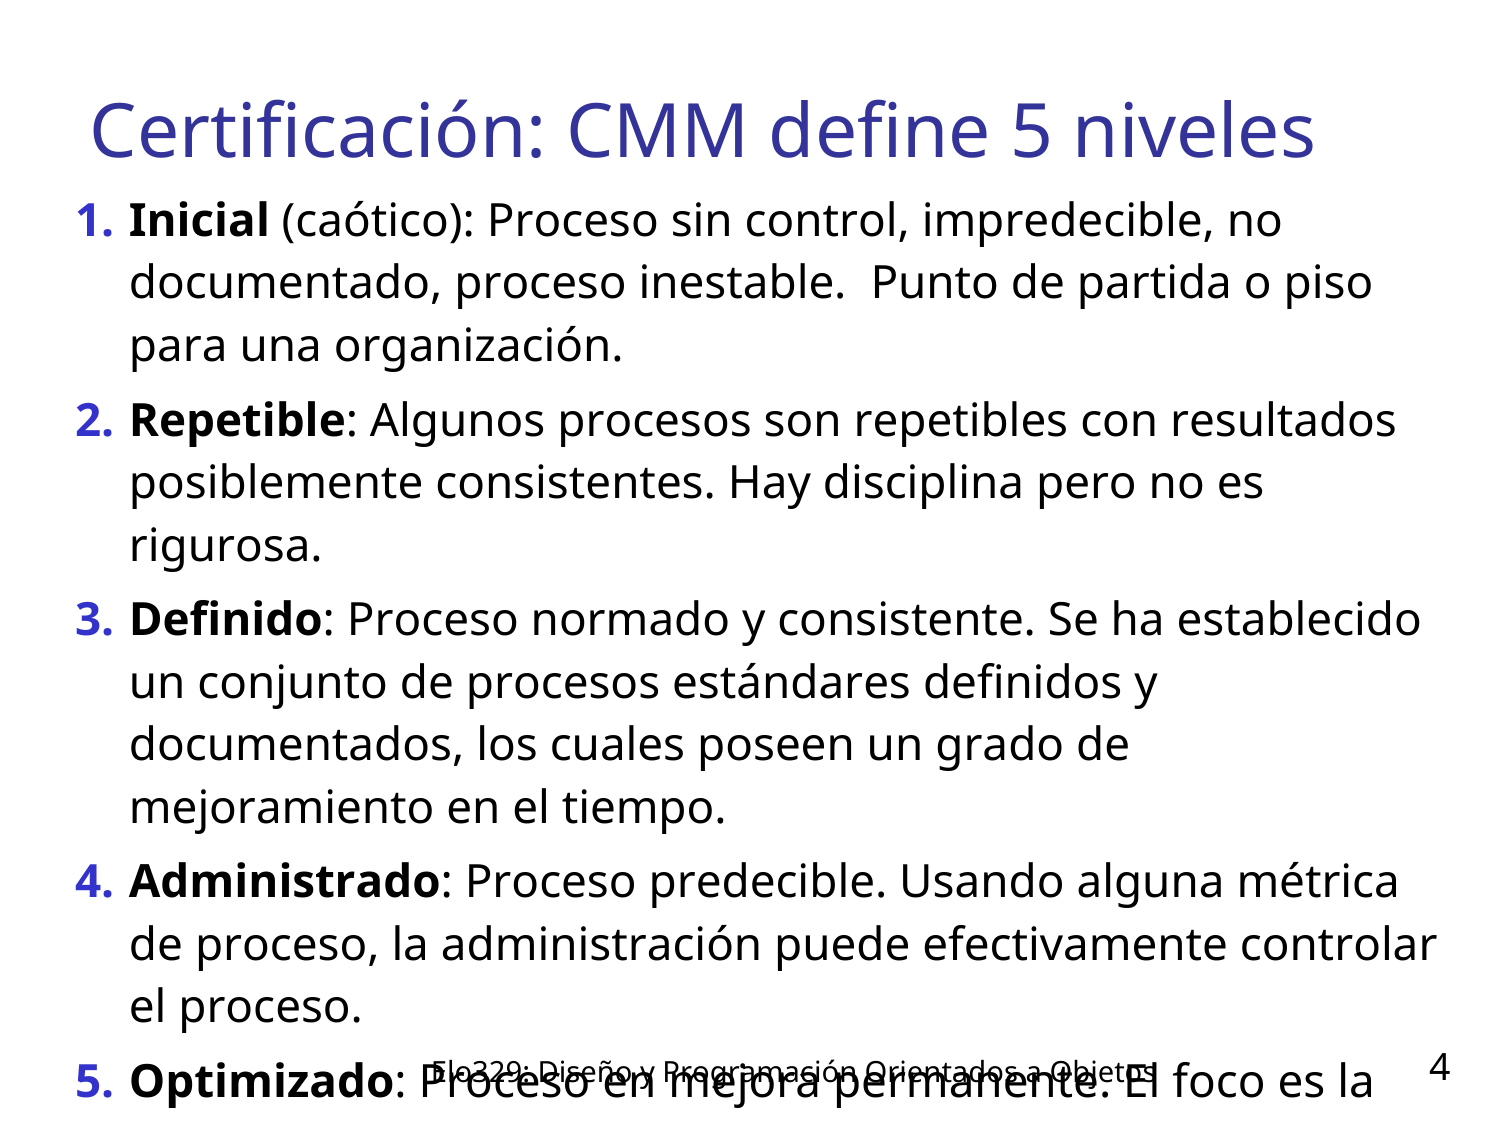

# Certificación: CMM define 5 niveles
Inicial (caótico): Proceso sin control, impredecible, no documentado, proceso inestable. Punto de partida o piso para una organización.
Repetible: Algunos procesos son repetibles con resultados posiblemente consistentes. Hay disciplina pero no es rigurosa.
Definido: Proceso normado y consistente. Se ha establecido un conjunto de procesos estándares definidos y documentados, los cuales poseen un grado de mejoramiento en el tiempo.
Administrado: Proceso predecible. Usando alguna métrica de proceso, la administración puede efectivamente controlar el proceso.
Optimizado: Proceso en mejora permanente. El foco es la mejora continua del desempeño del proceso.
4